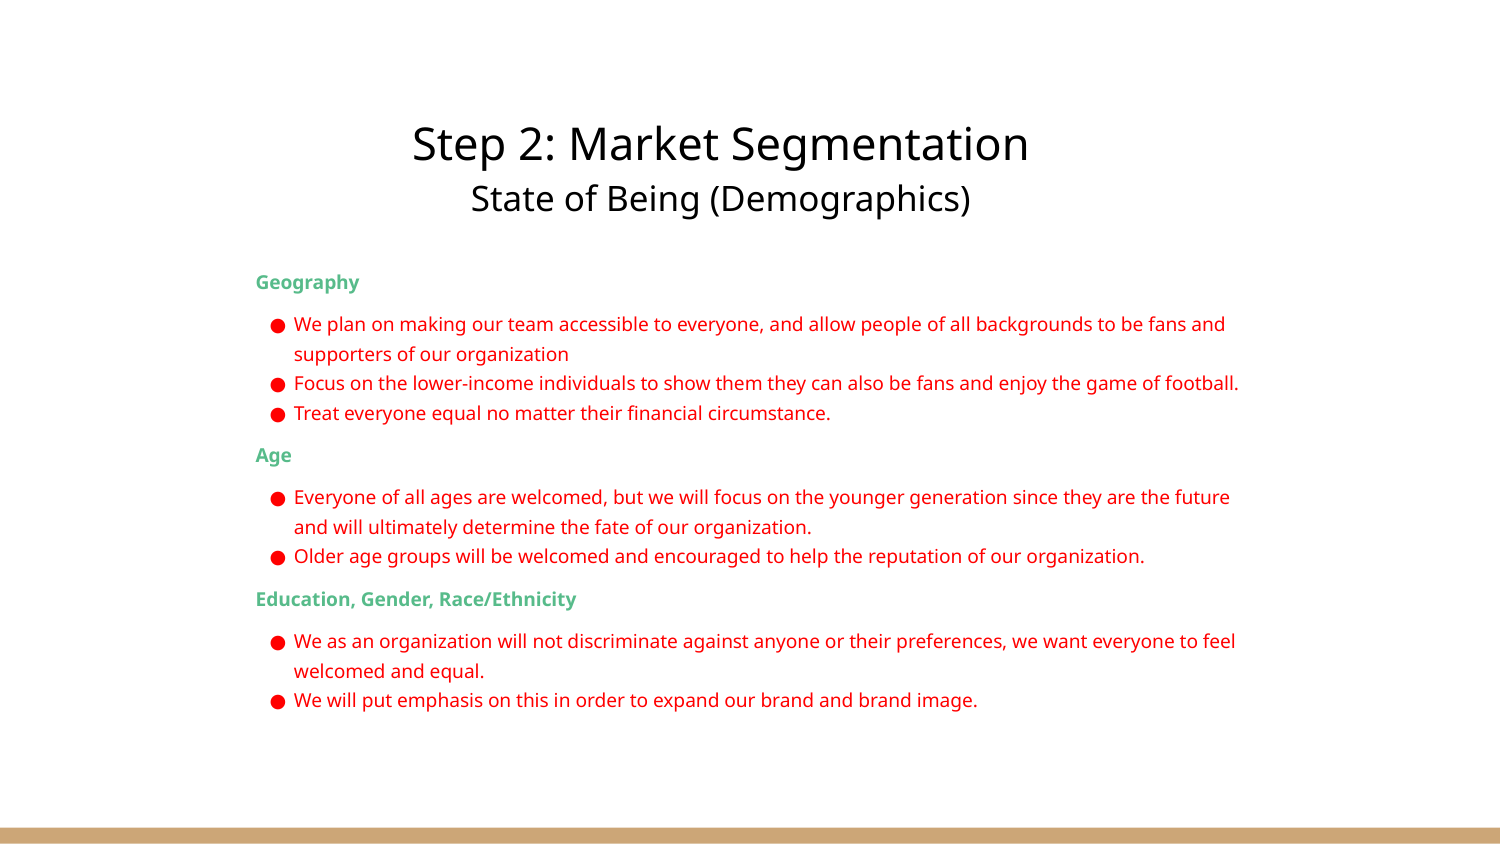

# Step 2: Market Segmentation State of Being (Demographics)
Geography
We plan on making our team accessible to everyone, and allow people of all backgrounds to be fans and supporters of our organization
Focus on the lower-income individuals to show them they can also be fans and enjoy the game of football.
Treat everyone equal no matter their financial circumstance.
Age
Everyone of all ages are welcomed, but we will focus on the younger generation since they are the future and will ultimately determine the fate of our organization.
Older age groups will be welcomed and encouraged to help the reputation of our organization.
Education, Gender, Race/Ethnicity
We as an organization will not discriminate against anyone or their preferences, we want everyone to feel welcomed and equal.
We will put emphasis on this in order to expand our brand and brand image.